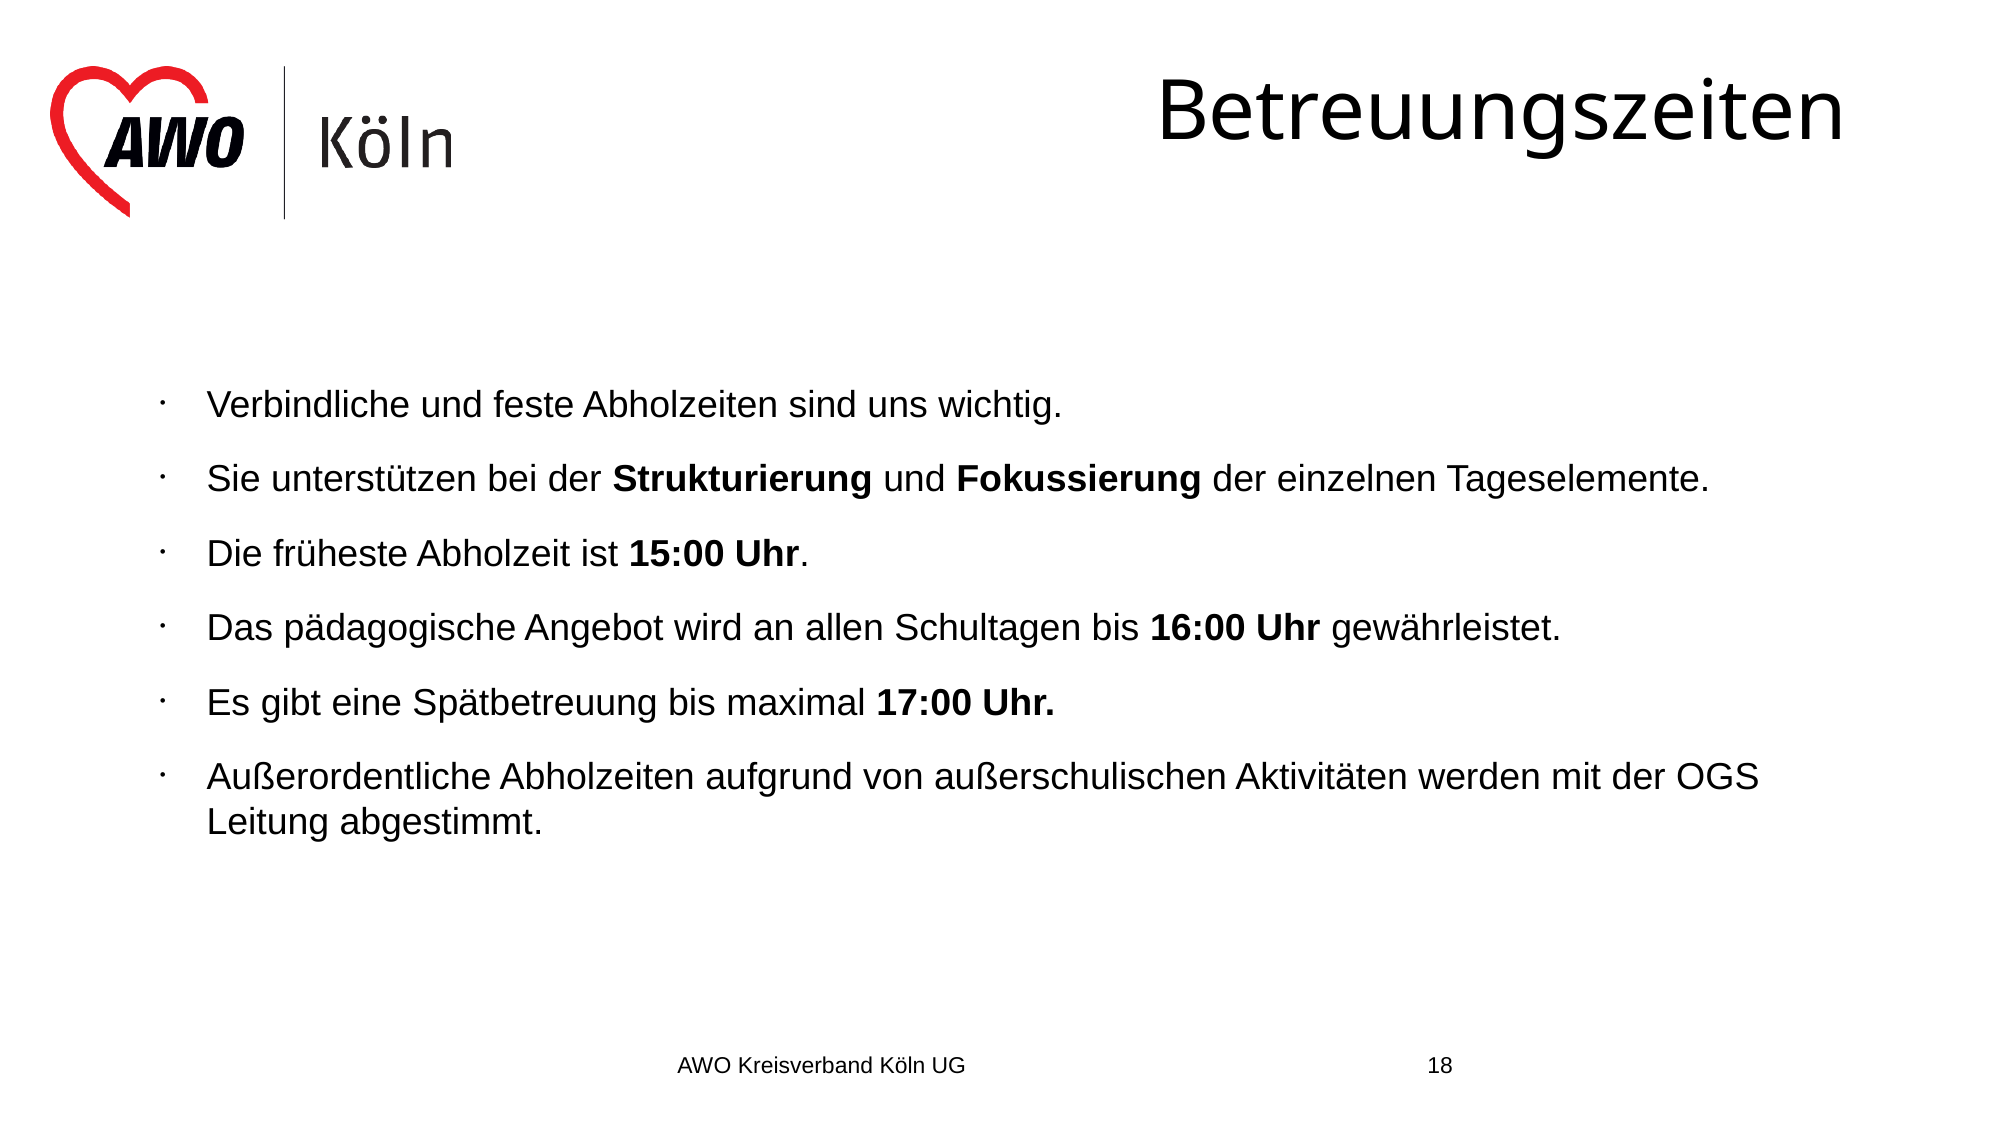

Betreuungszeiten
# Verbindliche und feste Abholzeiten sind uns wichtig.
Sie unterstützen bei der Strukturierung und Fokussierung der einzelnen Tageselemente.
Die früheste Abholzeit ist 15:00 Uhr.
Das pädagogische Angebot wird an allen Schultagen bis 16:00 Uhr gewährleistet.
Es gibt eine Spätbetreuung bis maximal 17:00 Uhr.
Außerordentliche Abholzeiten aufgrund von außerschulischen Aktivitäten werden mit der OGS Leitung abgestimmt.
AWO Kreisverband Köln UG